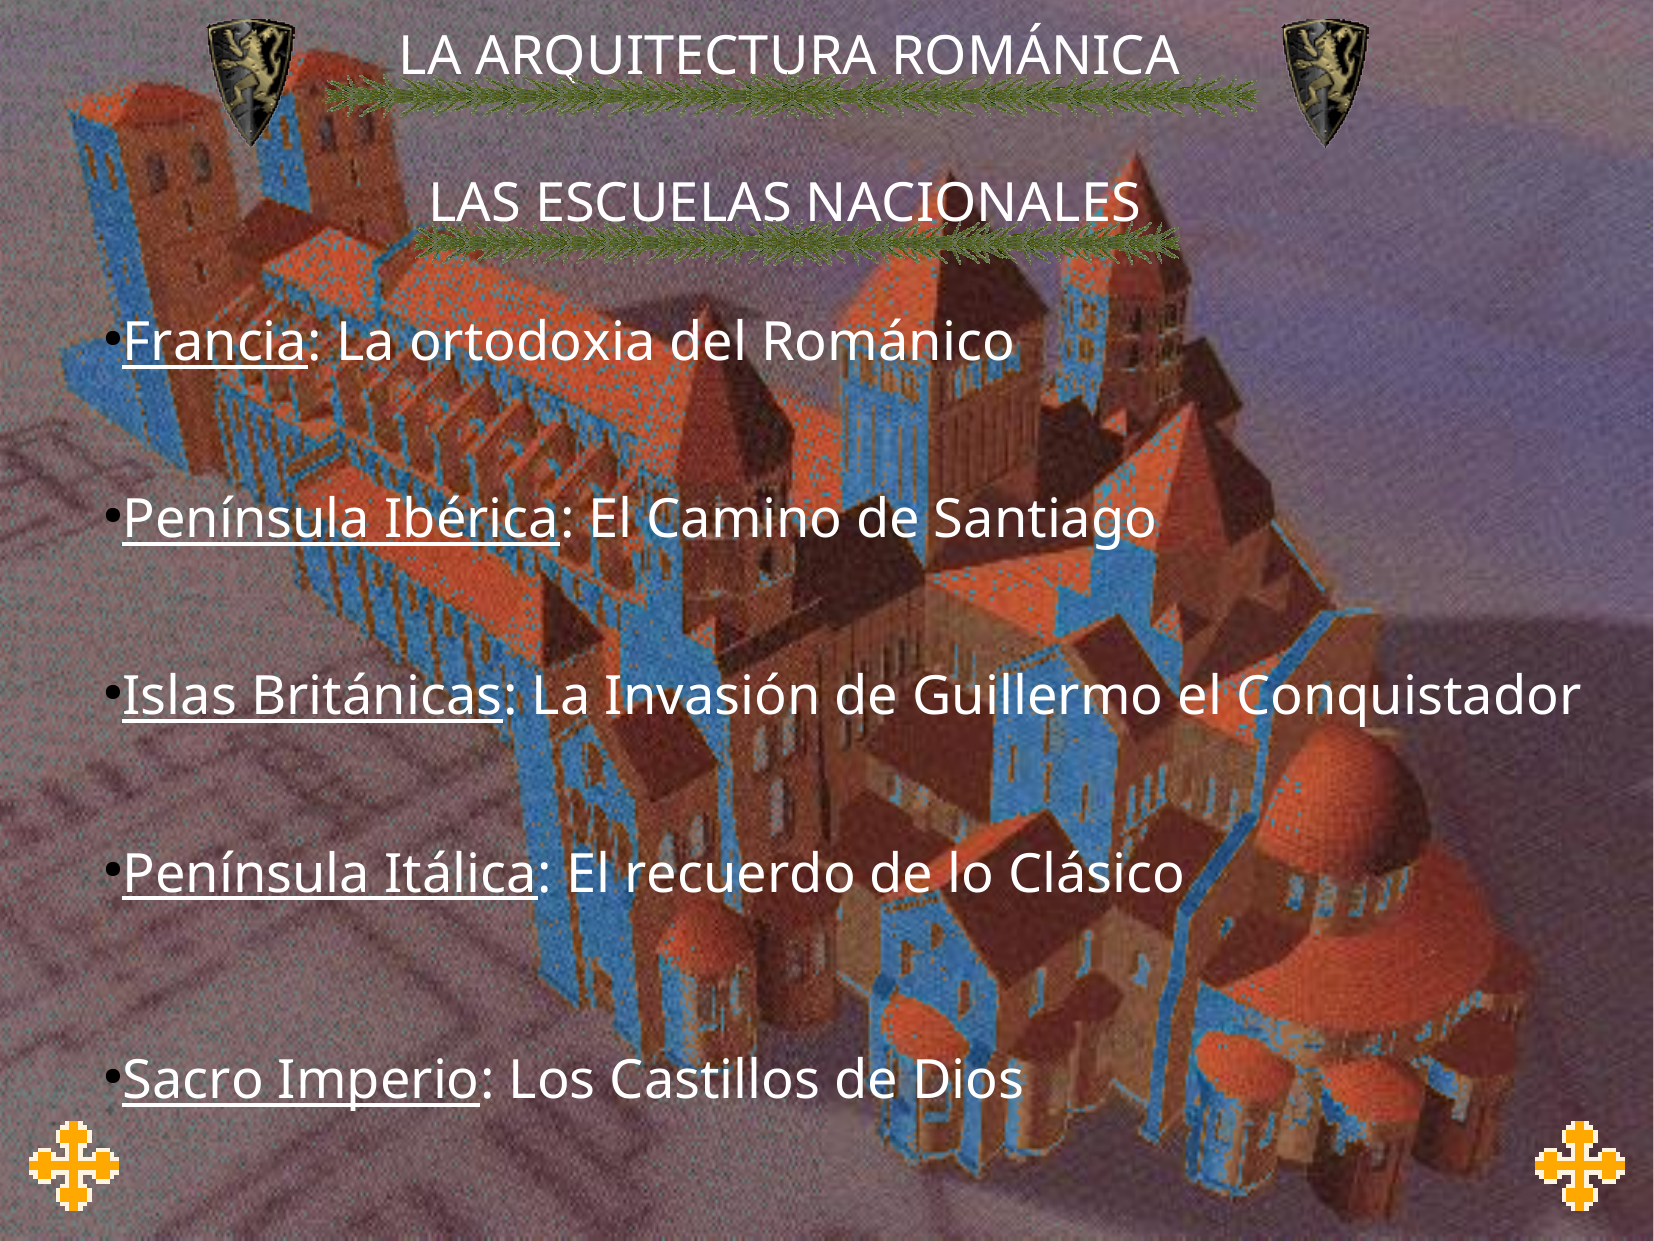

LA ARQUITECTURA ROMÁNICA
LAS ESCUELAS NACIONALES
Francia: La ortodoxia del Románico
Península Ibérica: El Camino de Santiago
Islas Británicas: La Invasión de Guillermo el Conquistador
Península Itálica: El recuerdo de lo Clásico
Sacro Imperio: Los Castillos de Dios